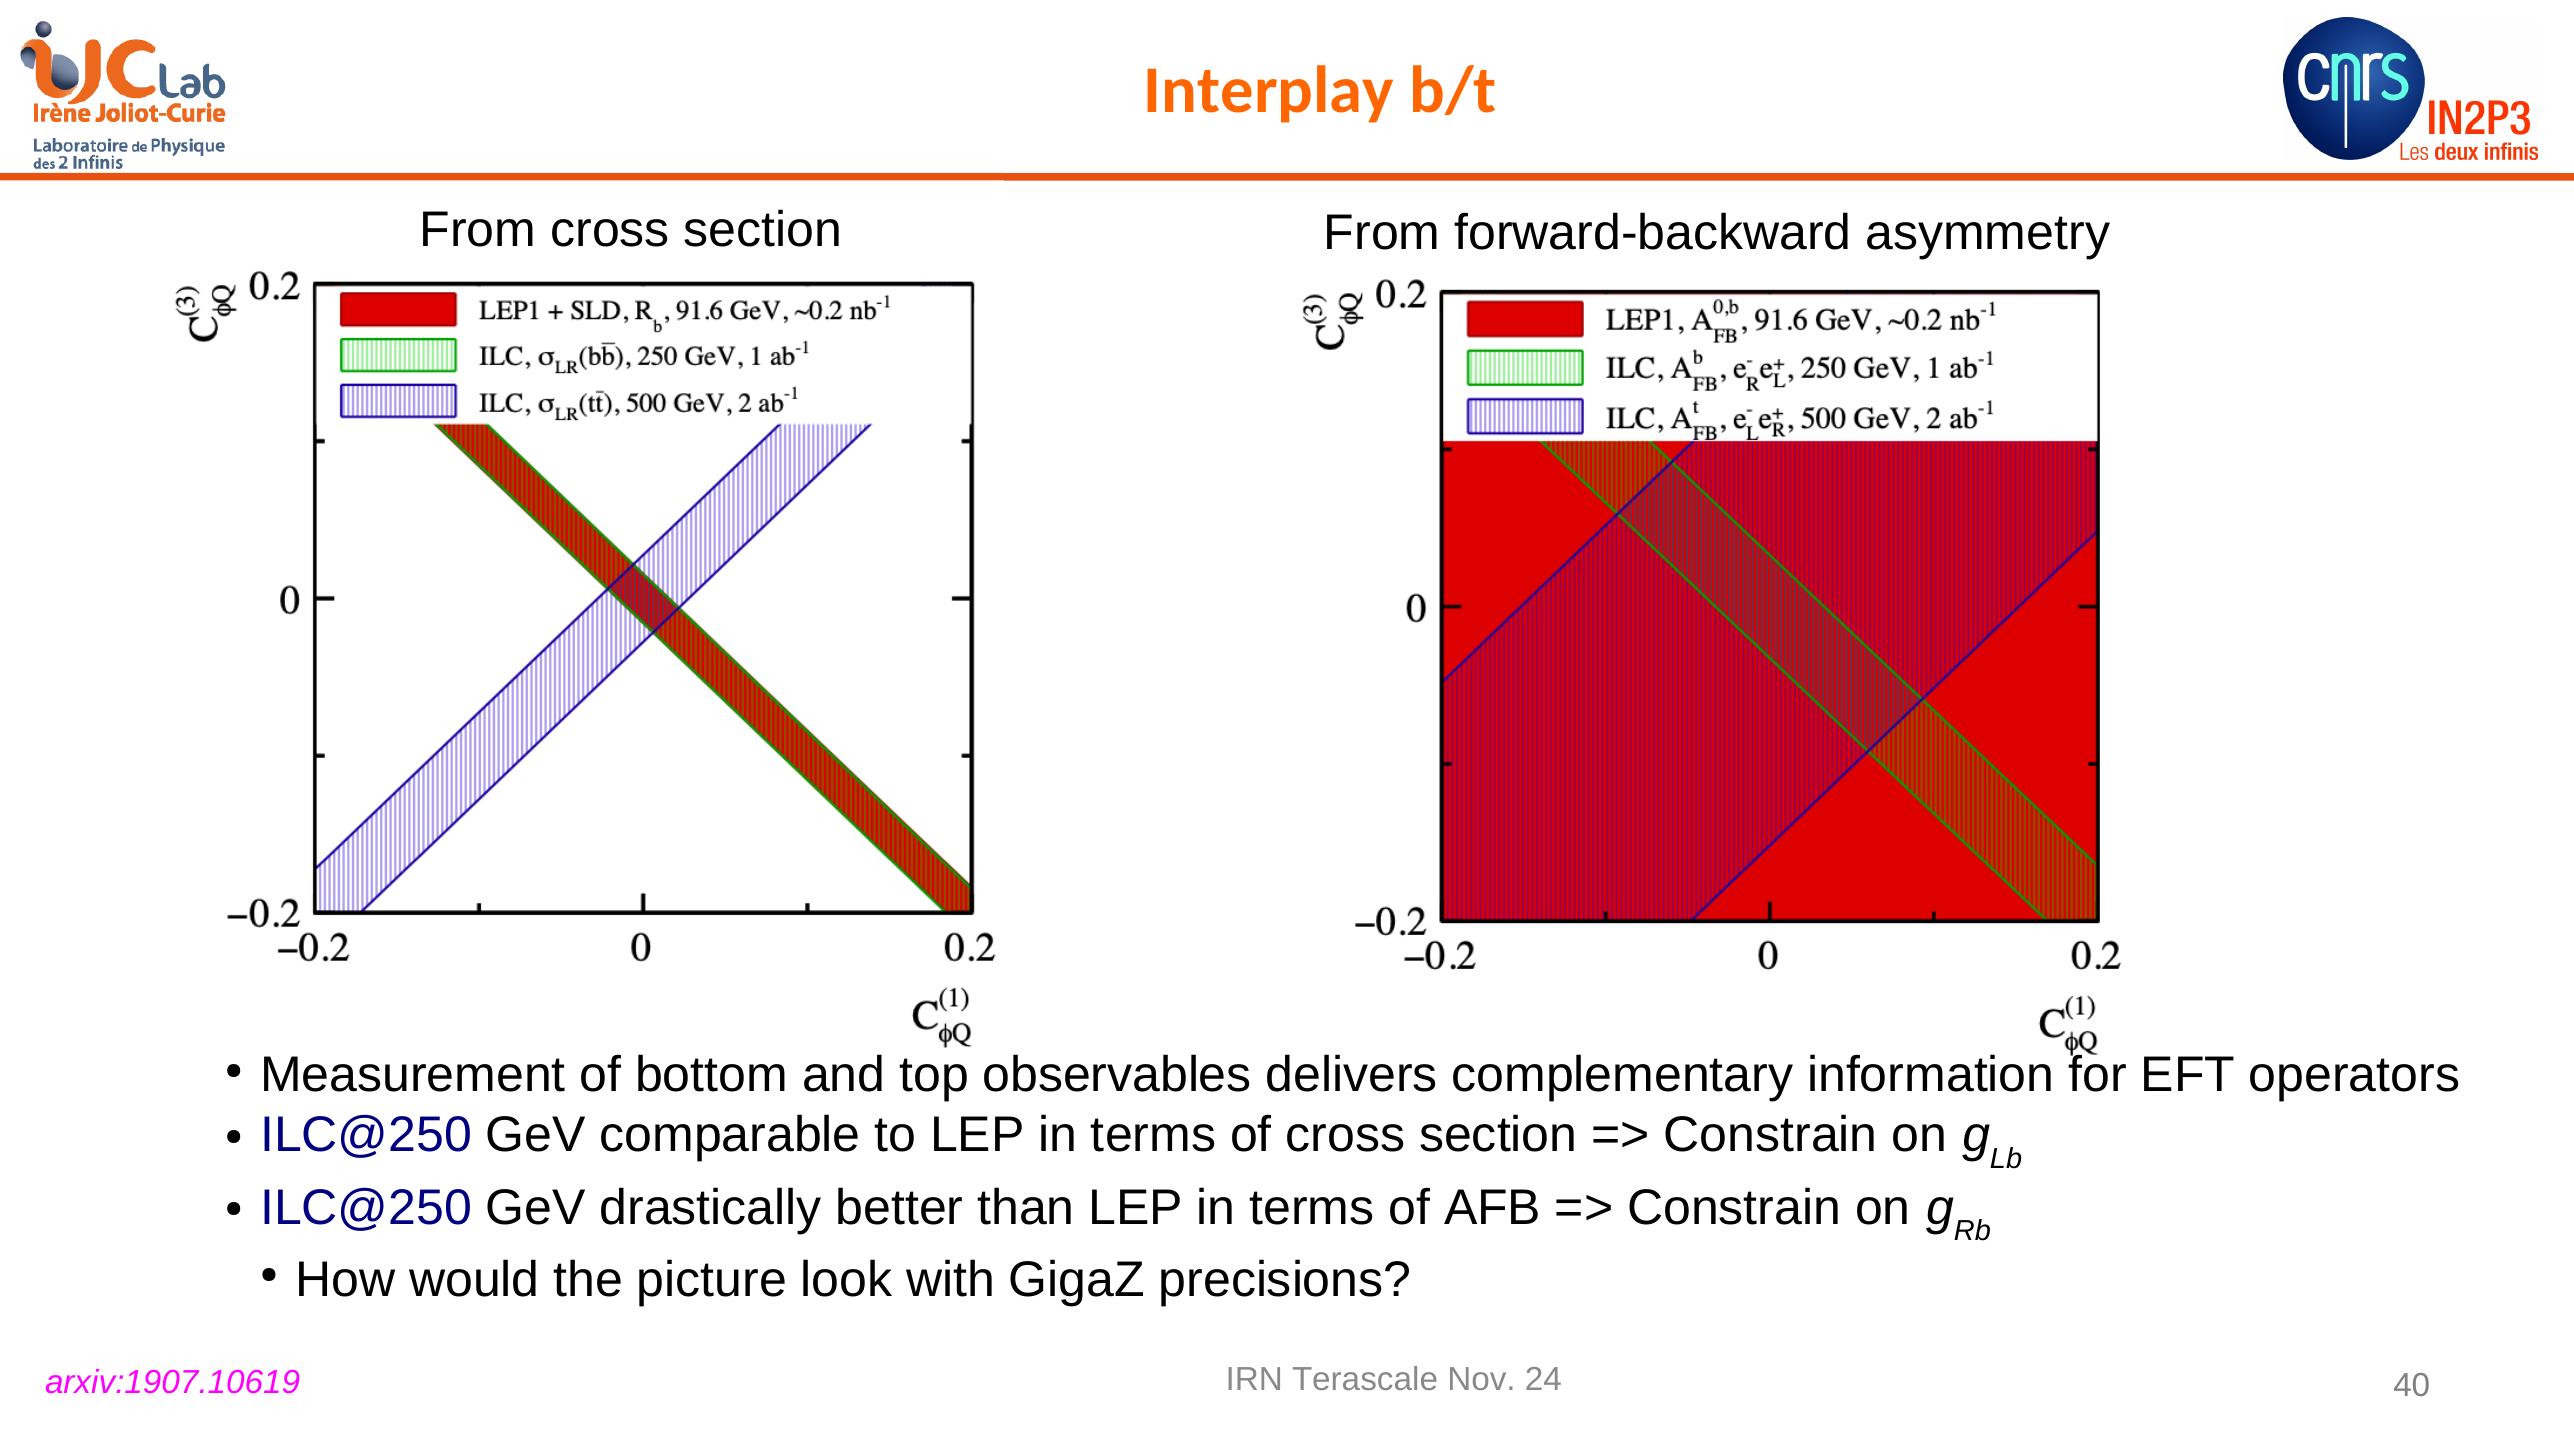

# Interplay b/t
From cross section
From forward-backward asymmetry
Measurement of bottom and top observables delivers complementary information for EFT operators
ILC@250 GeV comparable to LEP in terms of cross section => Constrain on gLb
ILC@250 GeV drastically better than LEP in terms of AFB => Constrain on gRb
How would the picture look with GigaZ precisions?
40
arxiv:1907.10619